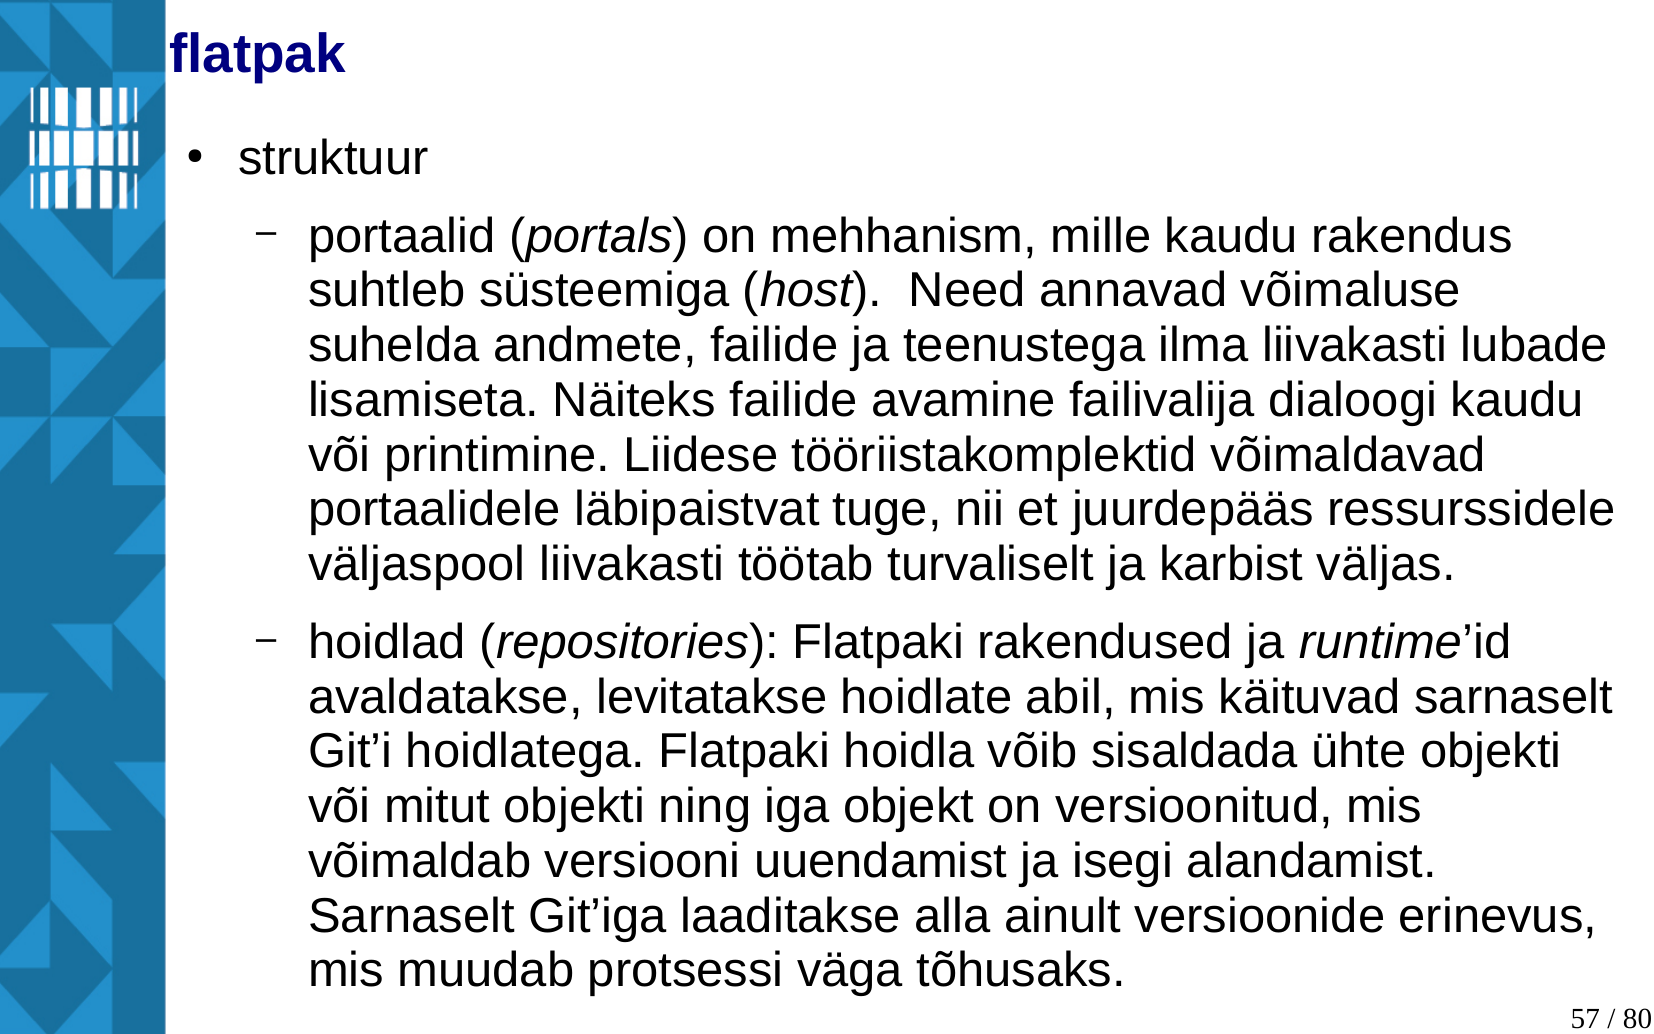

# flatpak
struktuur
portaalid (portals) on mehhanism, mille kaudu rakendus suhtleb süsteemiga (host). Need annavad võimaluse suhelda andmete, failide ja teenustega ilma liivakasti lubade lisamiseta. Näiteks failide avamine failivalija dialoogi kaudu või printimine. Liidese tööriistakomplektid võimaldavad portaalidele läbipaistvat tuge, nii et juurdepääs ressurssidele väljaspool liivakasti töötab turvaliselt ja karbist väljas.
hoidlad (repositories): Flatpaki rakendused ja runtime’id avaldatakse, levitatakse hoidlate abil, mis käituvad sarnaselt Git’i hoidlatega. Flatpaki hoidla võib sisaldada ühte objekti või mitut objekti ning iga objekt on versioonitud, mis võimaldab versiooni uuendamist ja isegi alandamist. Sarnaselt Git’iga laaditakse alla ainult versioonide erinevus, mis muudab protsessi väga tõhusaks.
57